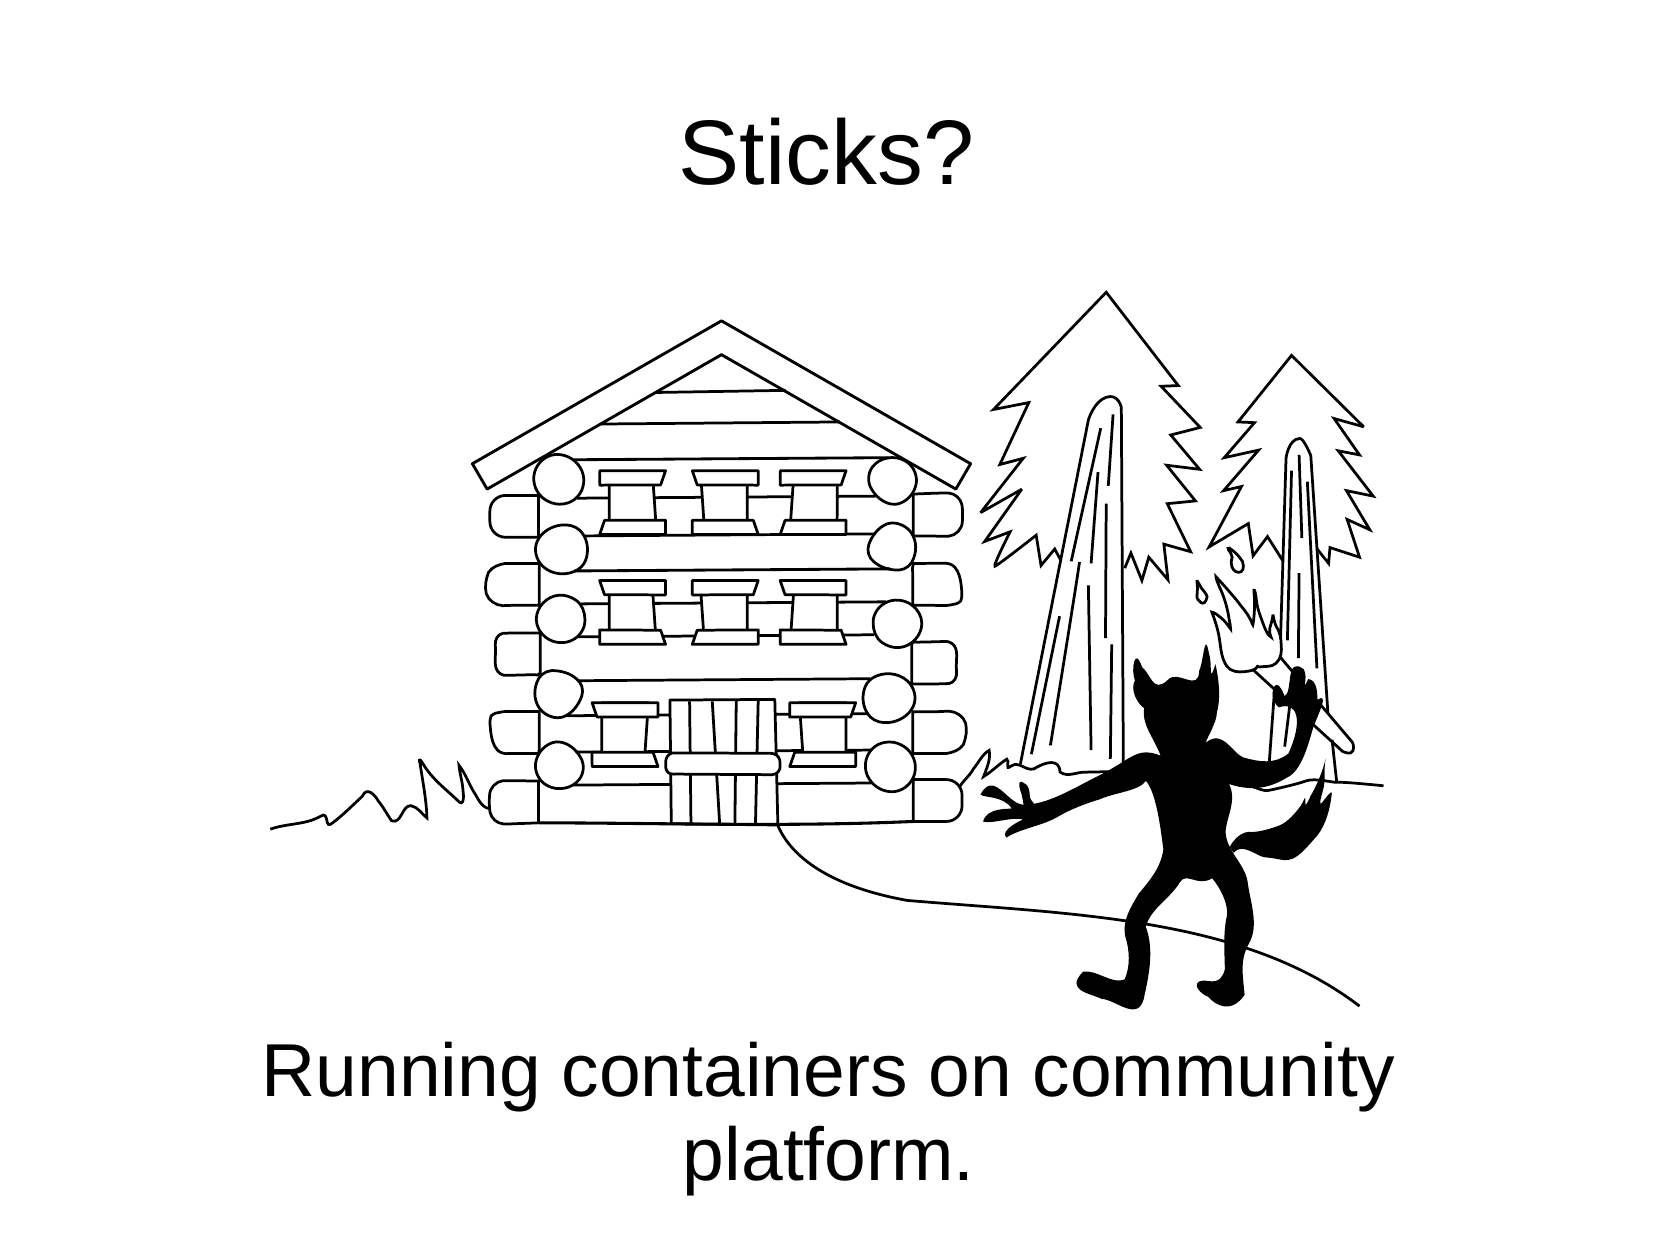

# Sticks?
Running containers on community platform.